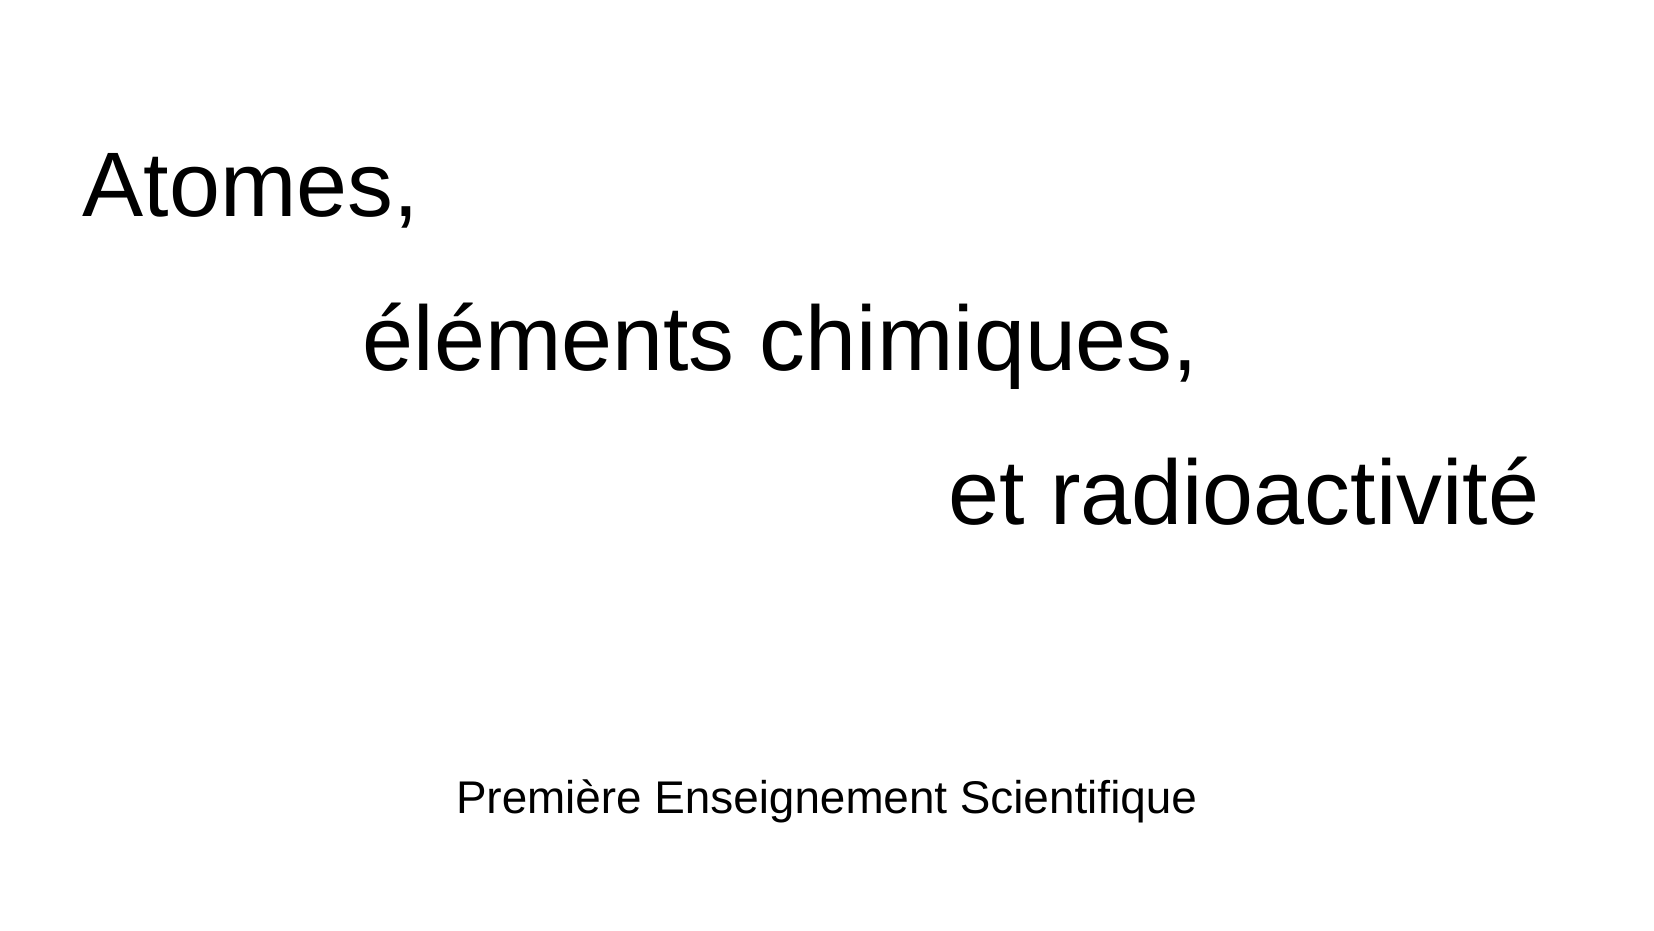

# Atomes, éléments chimiques, et radioactivité
Première Enseignement Scientifique